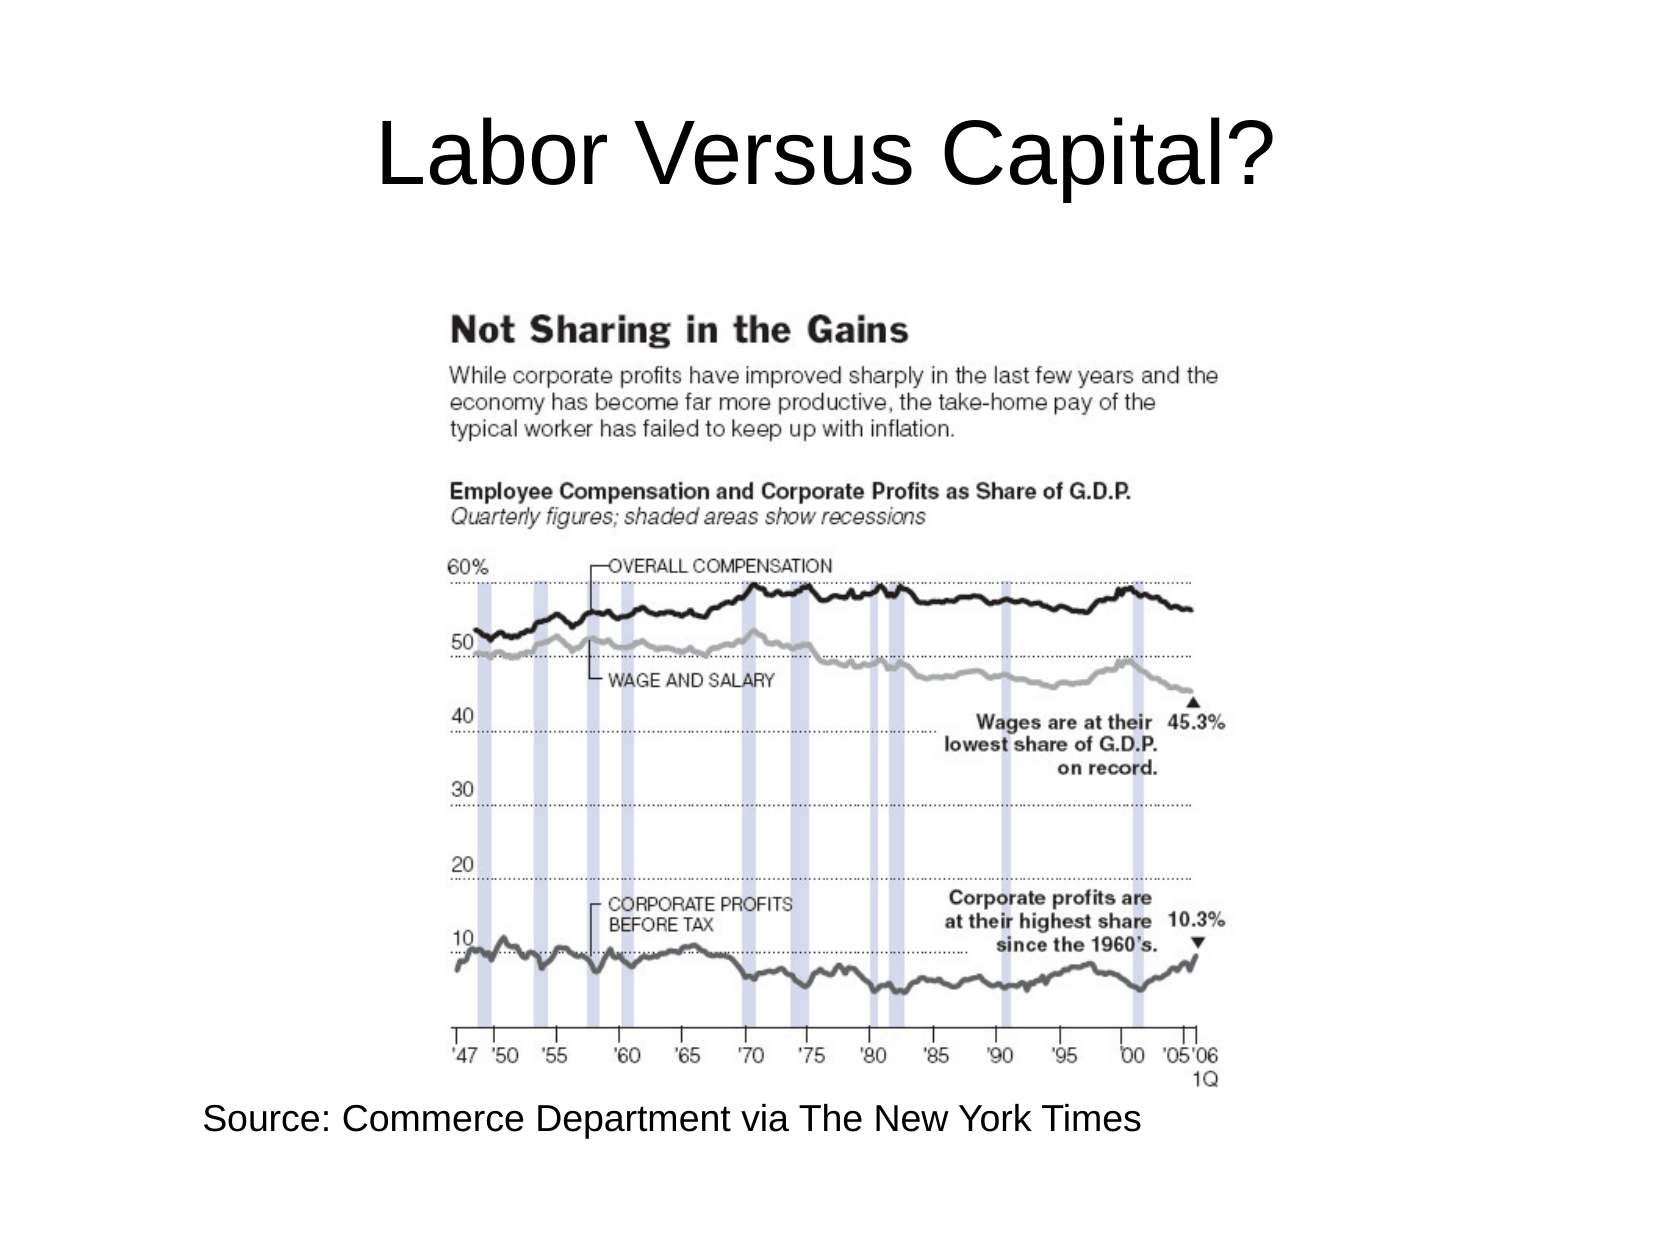

# Labor Versus Capital?
Source: Commerce Department via The New York Times